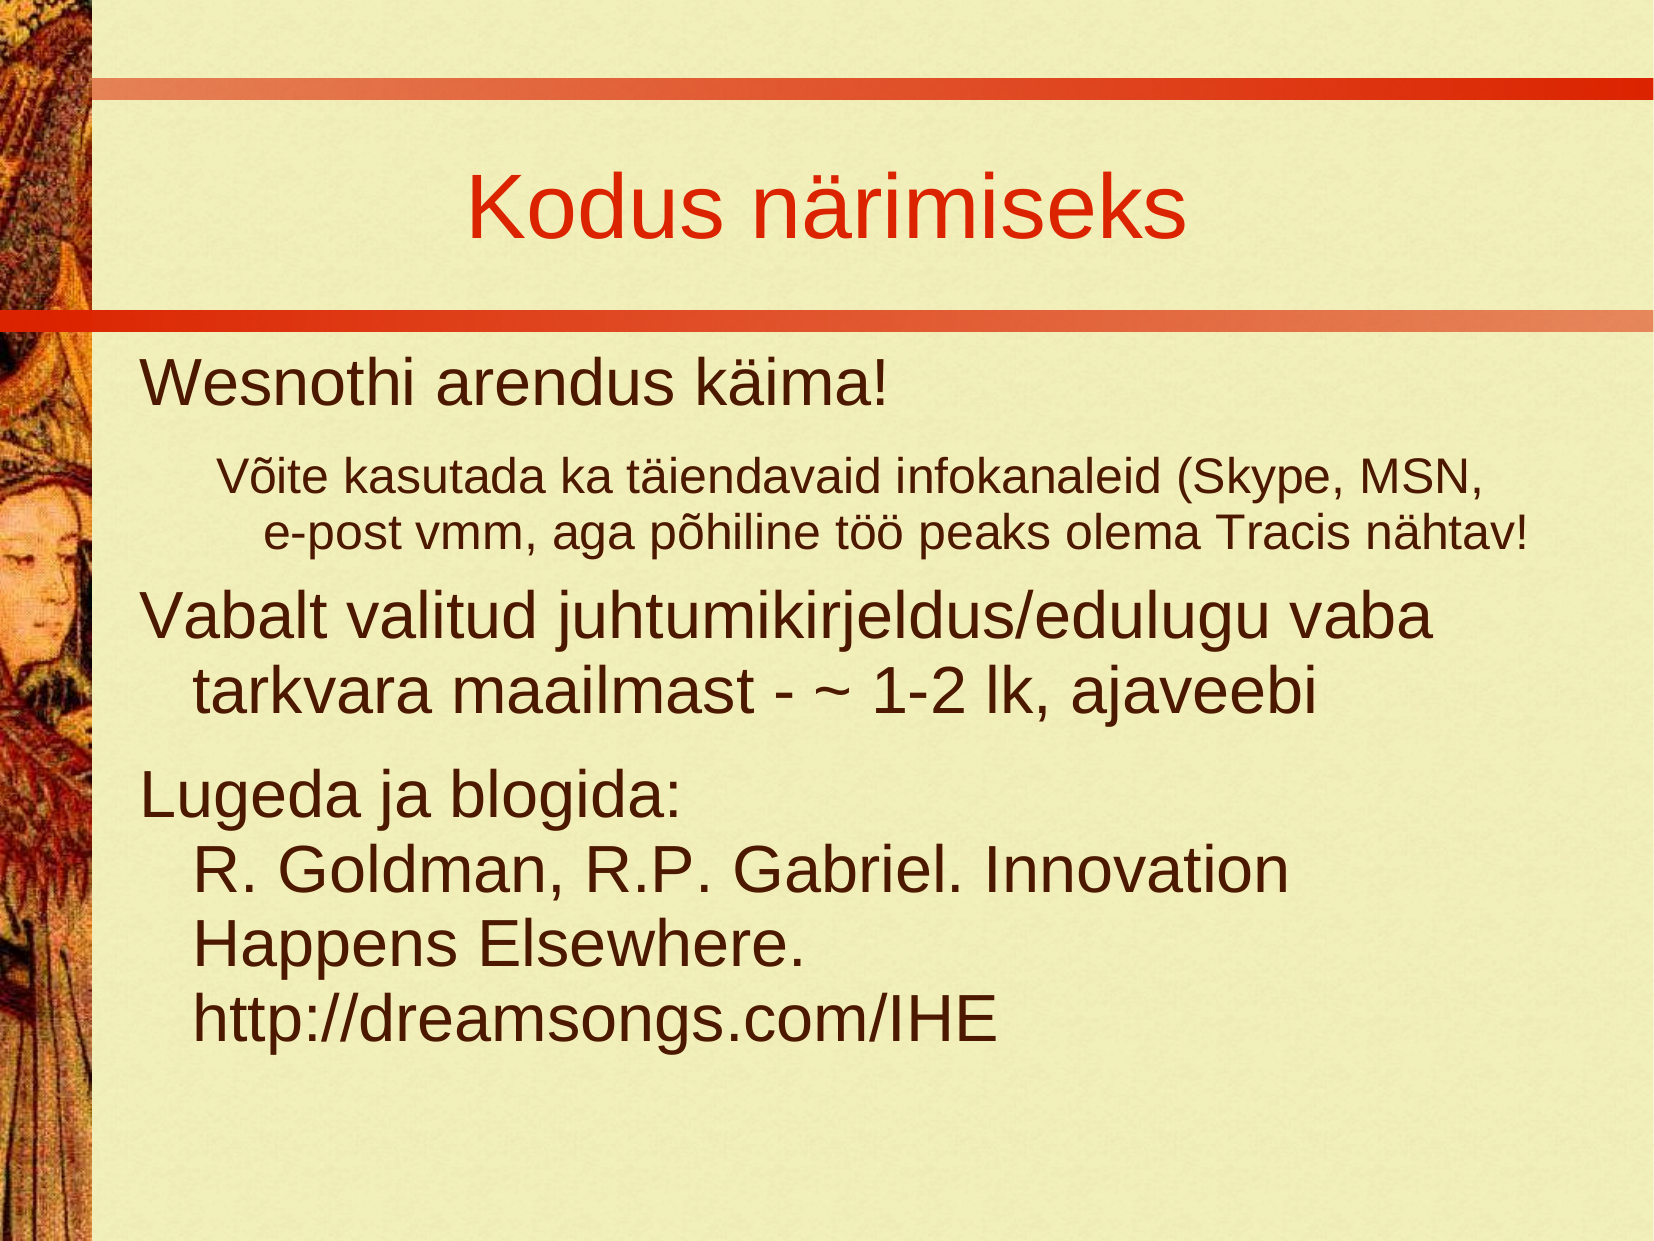

# Kodus närimiseks
Wesnothi arendus käima!
Võite kasutada ka täiendavaid infokanaleid (Skype, MSN, e-post vmm, aga põhiline töö peaks olema Tracis nähtav!
Vabalt valitud juhtumikirjeldus/edulugu vaba tarkvara maailmast - ~ 1-2 lk, ajaveebi
Lugeda ja blogida:
R. Goldman, R.P. Gabriel. Innovation Happens Elsewhere. http://dreamsongs.com/IHE